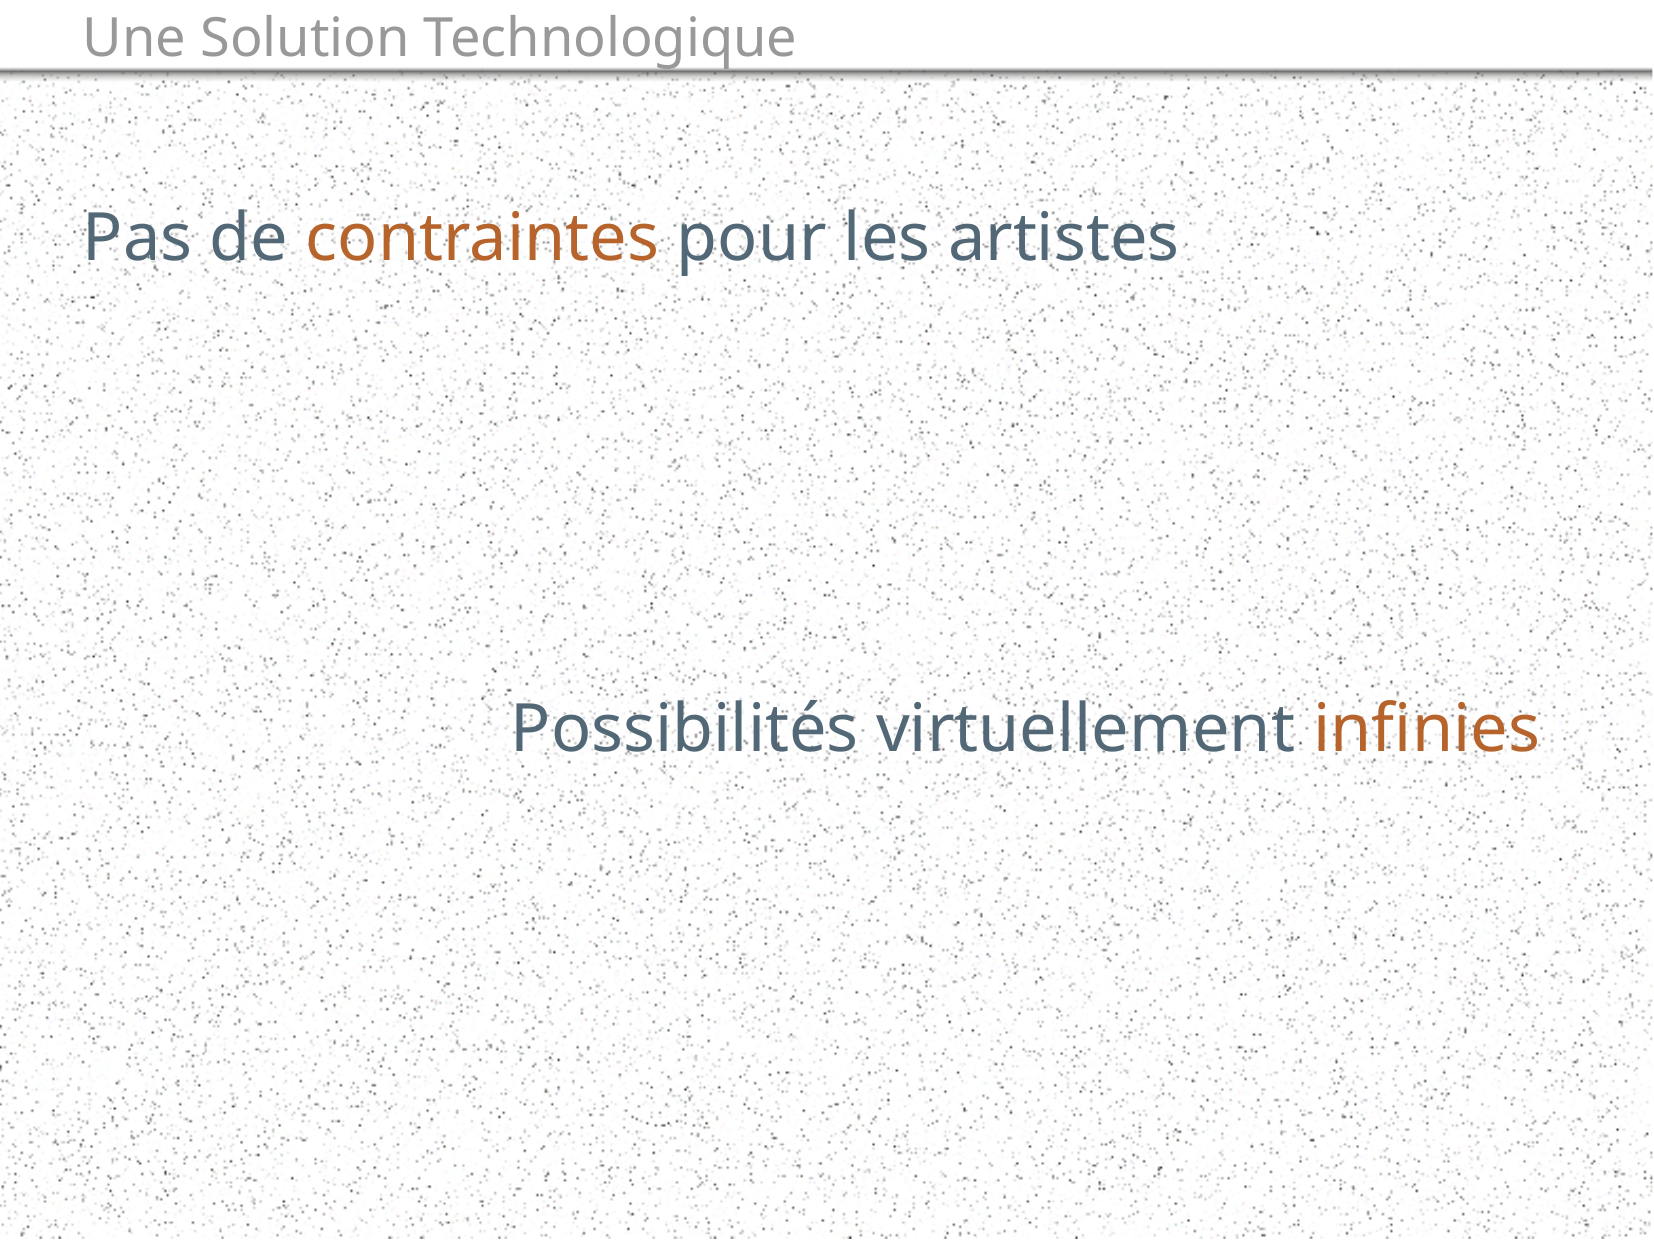

# Une Solution Technologique
Pas de contraintes pour les artistes
Possibilités virtuellement infinies